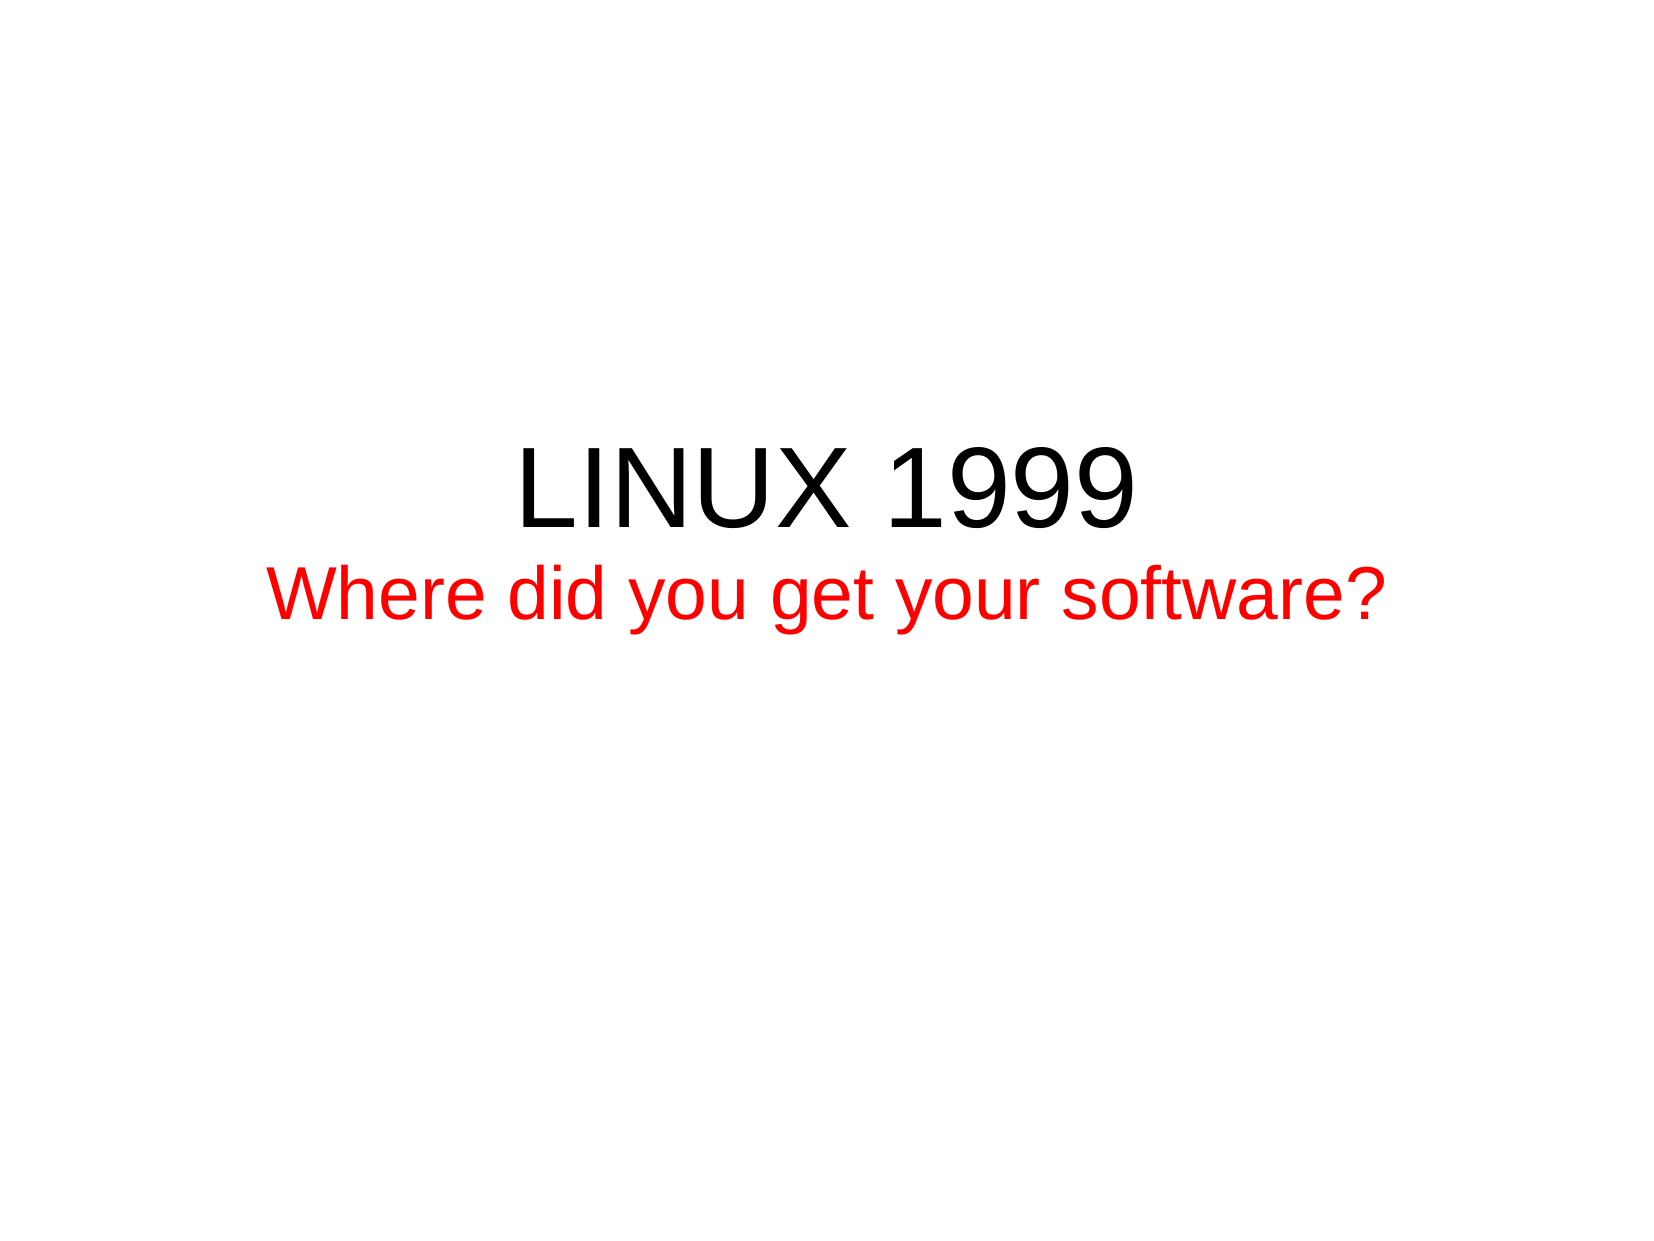

# LINUX 1999
Where did you get your software?